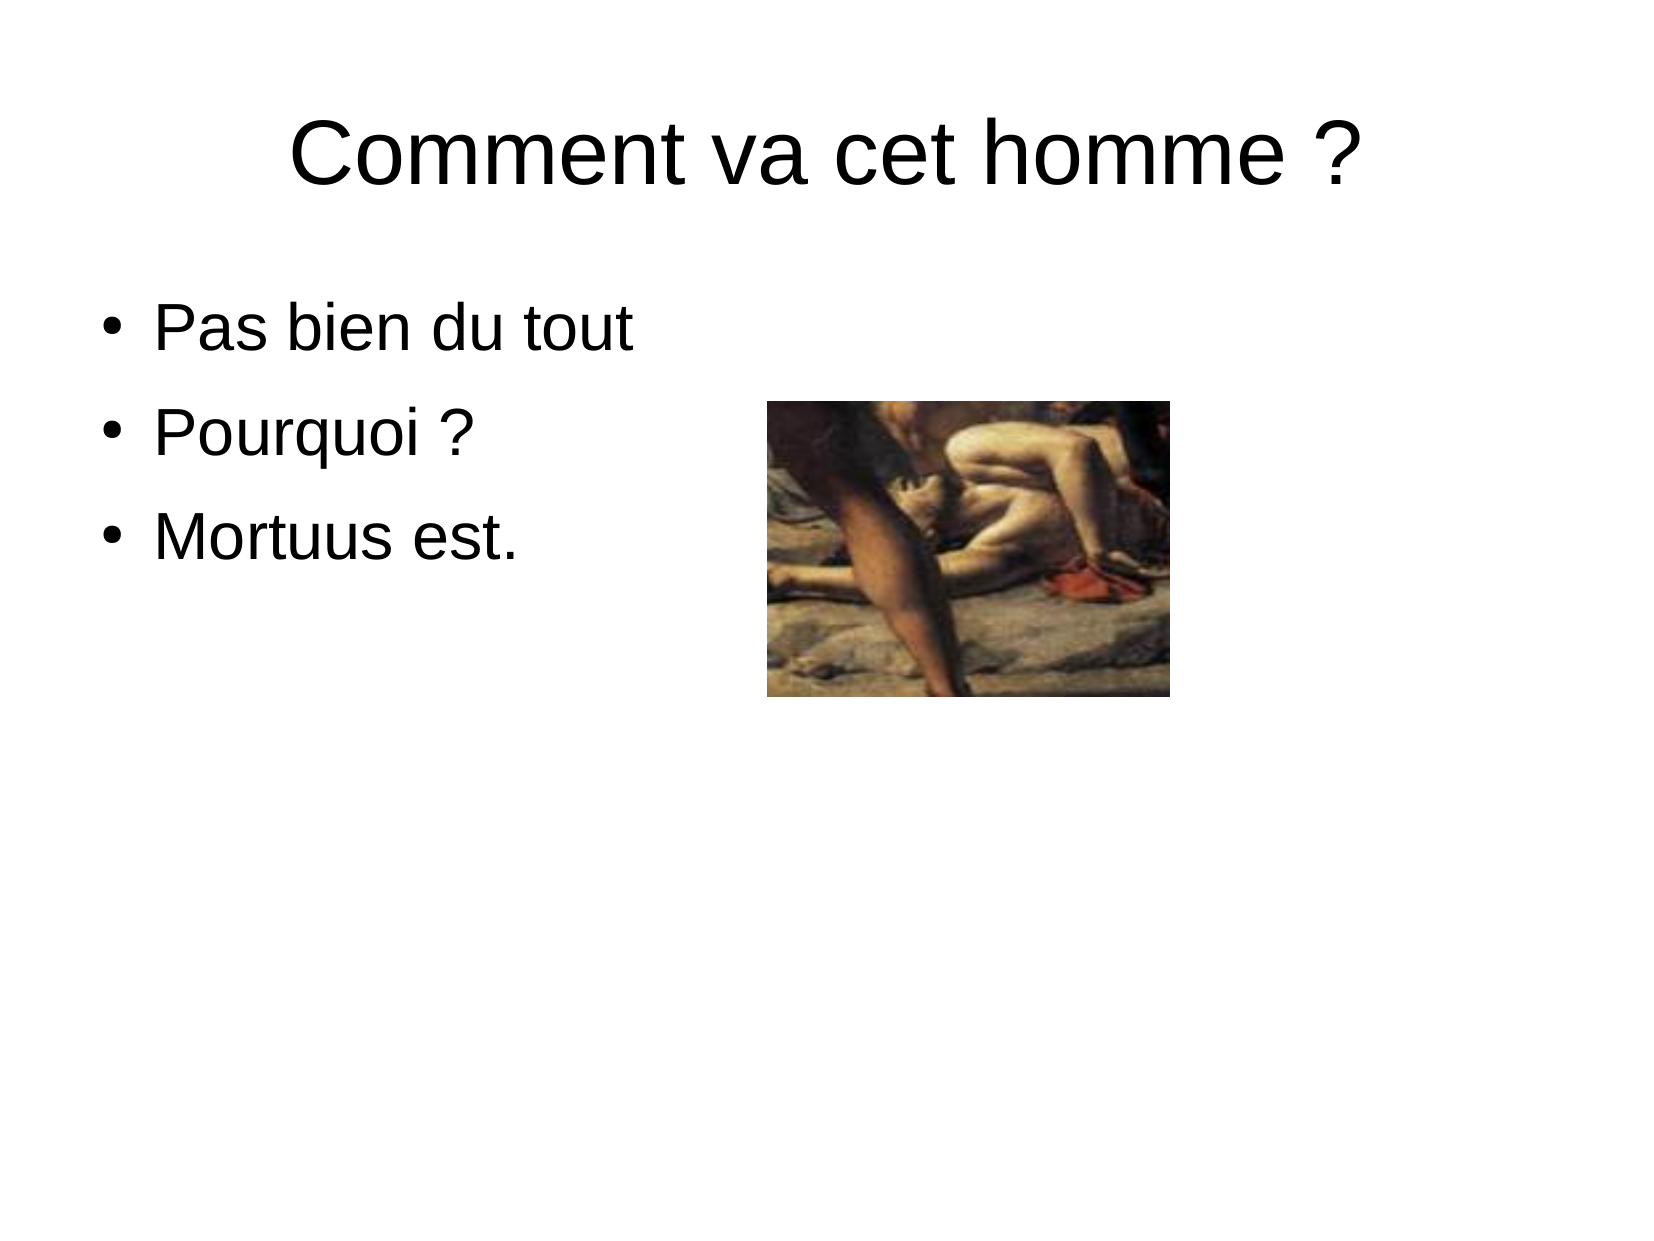

# Comment va cet homme ?
Pas bien du tout
Pourquoi ?
Mortuus est.